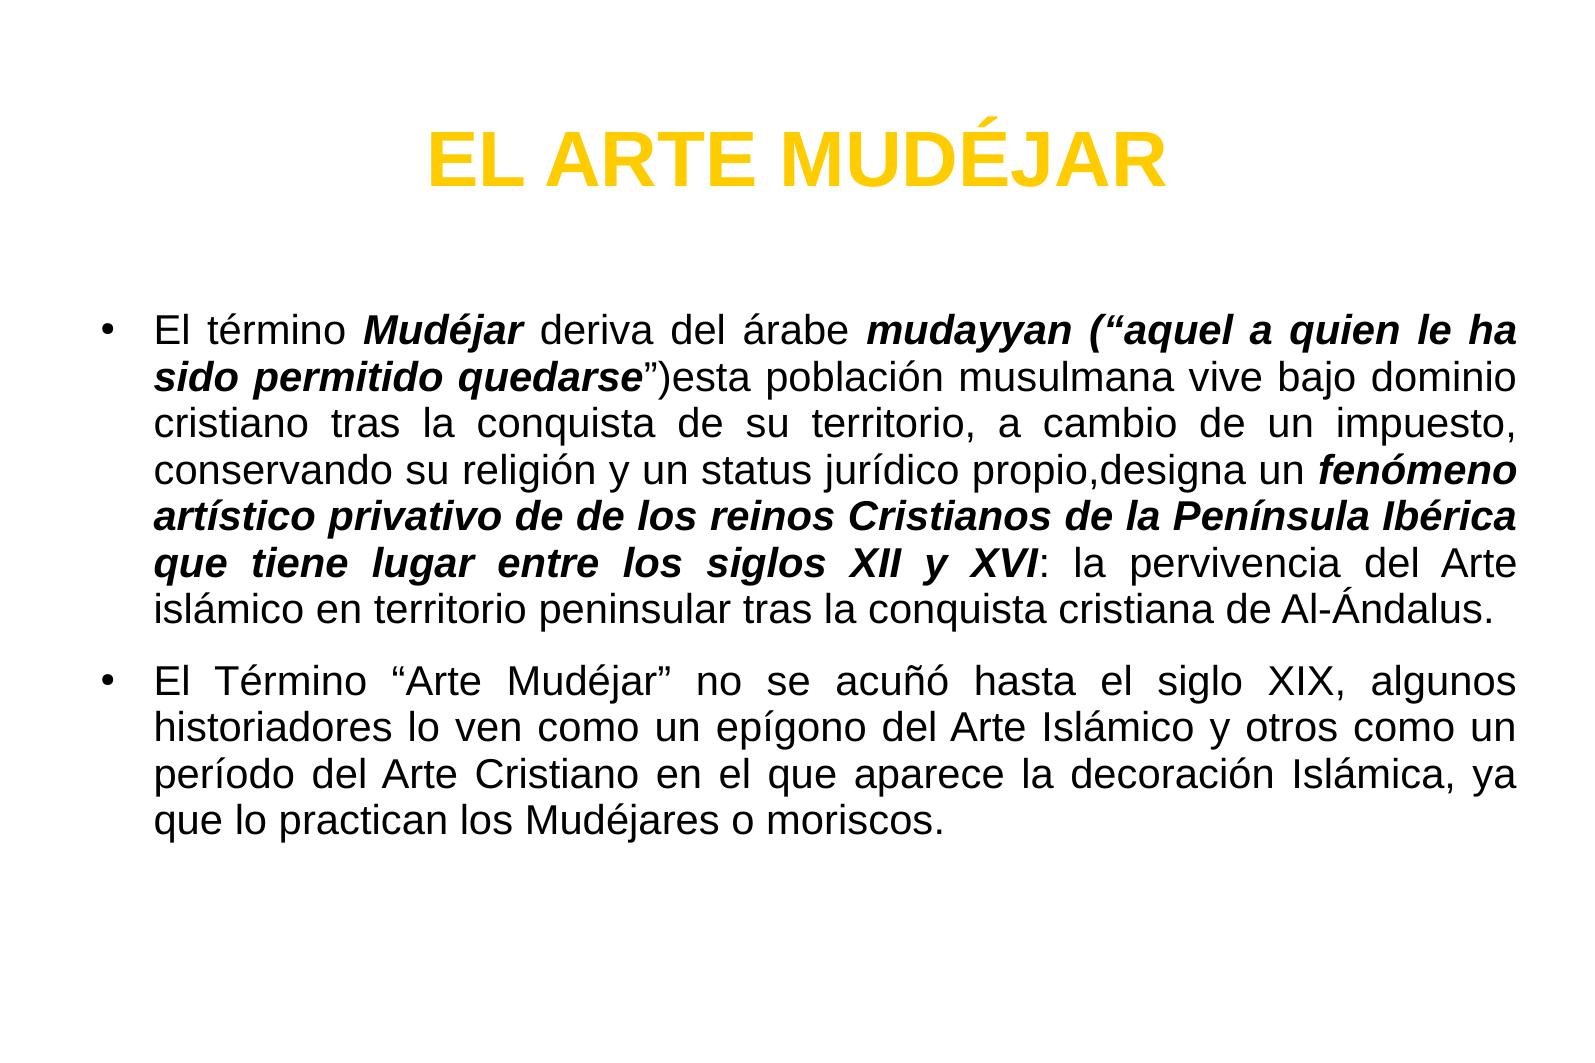

# EL ARTE MUDÉJAR
El término Mudéjar deriva del árabe mudayyan (“aquel a quien le ha sido permitido quedarse”)esta población musulmana vive bajo dominio cristiano tras la conquista de su territorio, a cambio de un impuesto, conservando su religión y un status jurídico propio,designa un fenómeno artístico privativo de de los reinos Cristianos de la Península Ibérica que tiene lugar entre los siglos XII y XVI: la pervivencia del Arte islámico en territorio peninsular tras la conquista cristiana de Al-Ándalus.
El Término “Arte Mudéjar” no se acuñó hasta el siglo XIX, algunos historiadores lo ven como un epígono del Arte Islámico y otros como un período del Arte Cristiano en el que aparece la decoración Islámica, ya que lo practican los Mudéjares o moriscos.